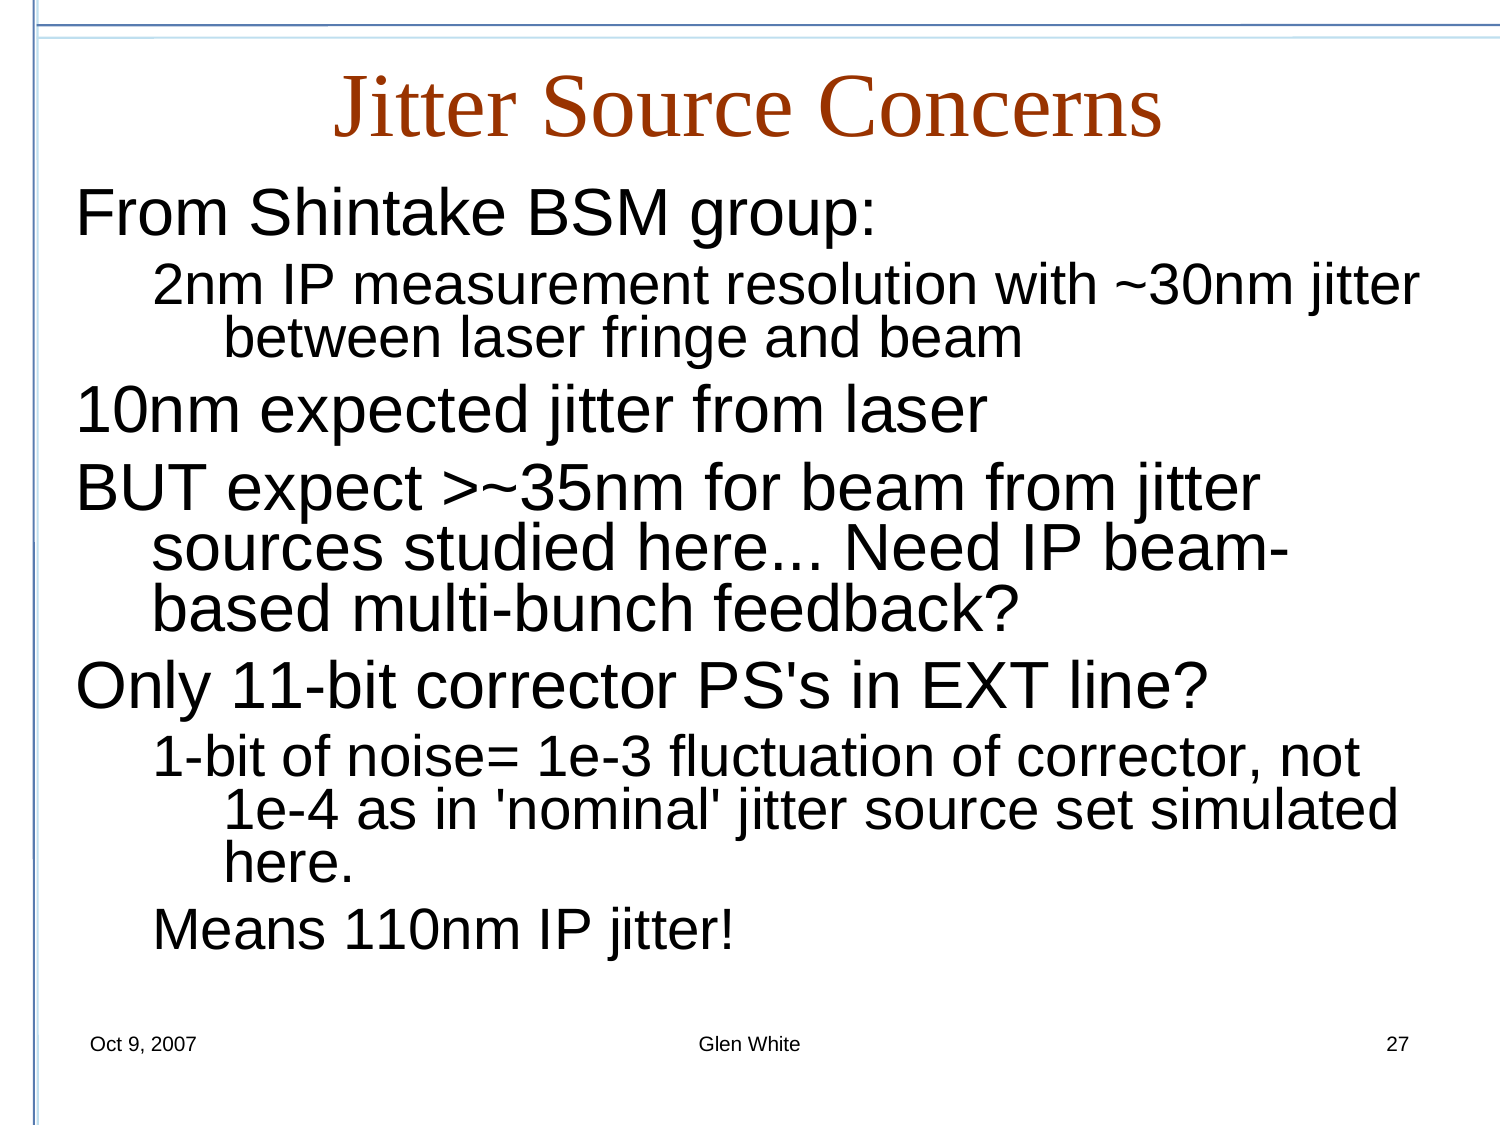

# Jitter Source Concerns
From Shintake BSM group:
2nm IP measurement resolution with ~30nm jitter between laser fringe and beam
10nm expected jitter from laser
BUT expect >~35nm for beam from jitter sources studied here... Need IP beam-based multi-bunch feedback?
Only 11-bit corrector PS's in EXT line?
1-bit of noise= 1e-3 fluctuation of corrector, not 1e-4 as in 'nominal' jitter source set simulated here.
Means 110nm IP jitter!
Glen White
27